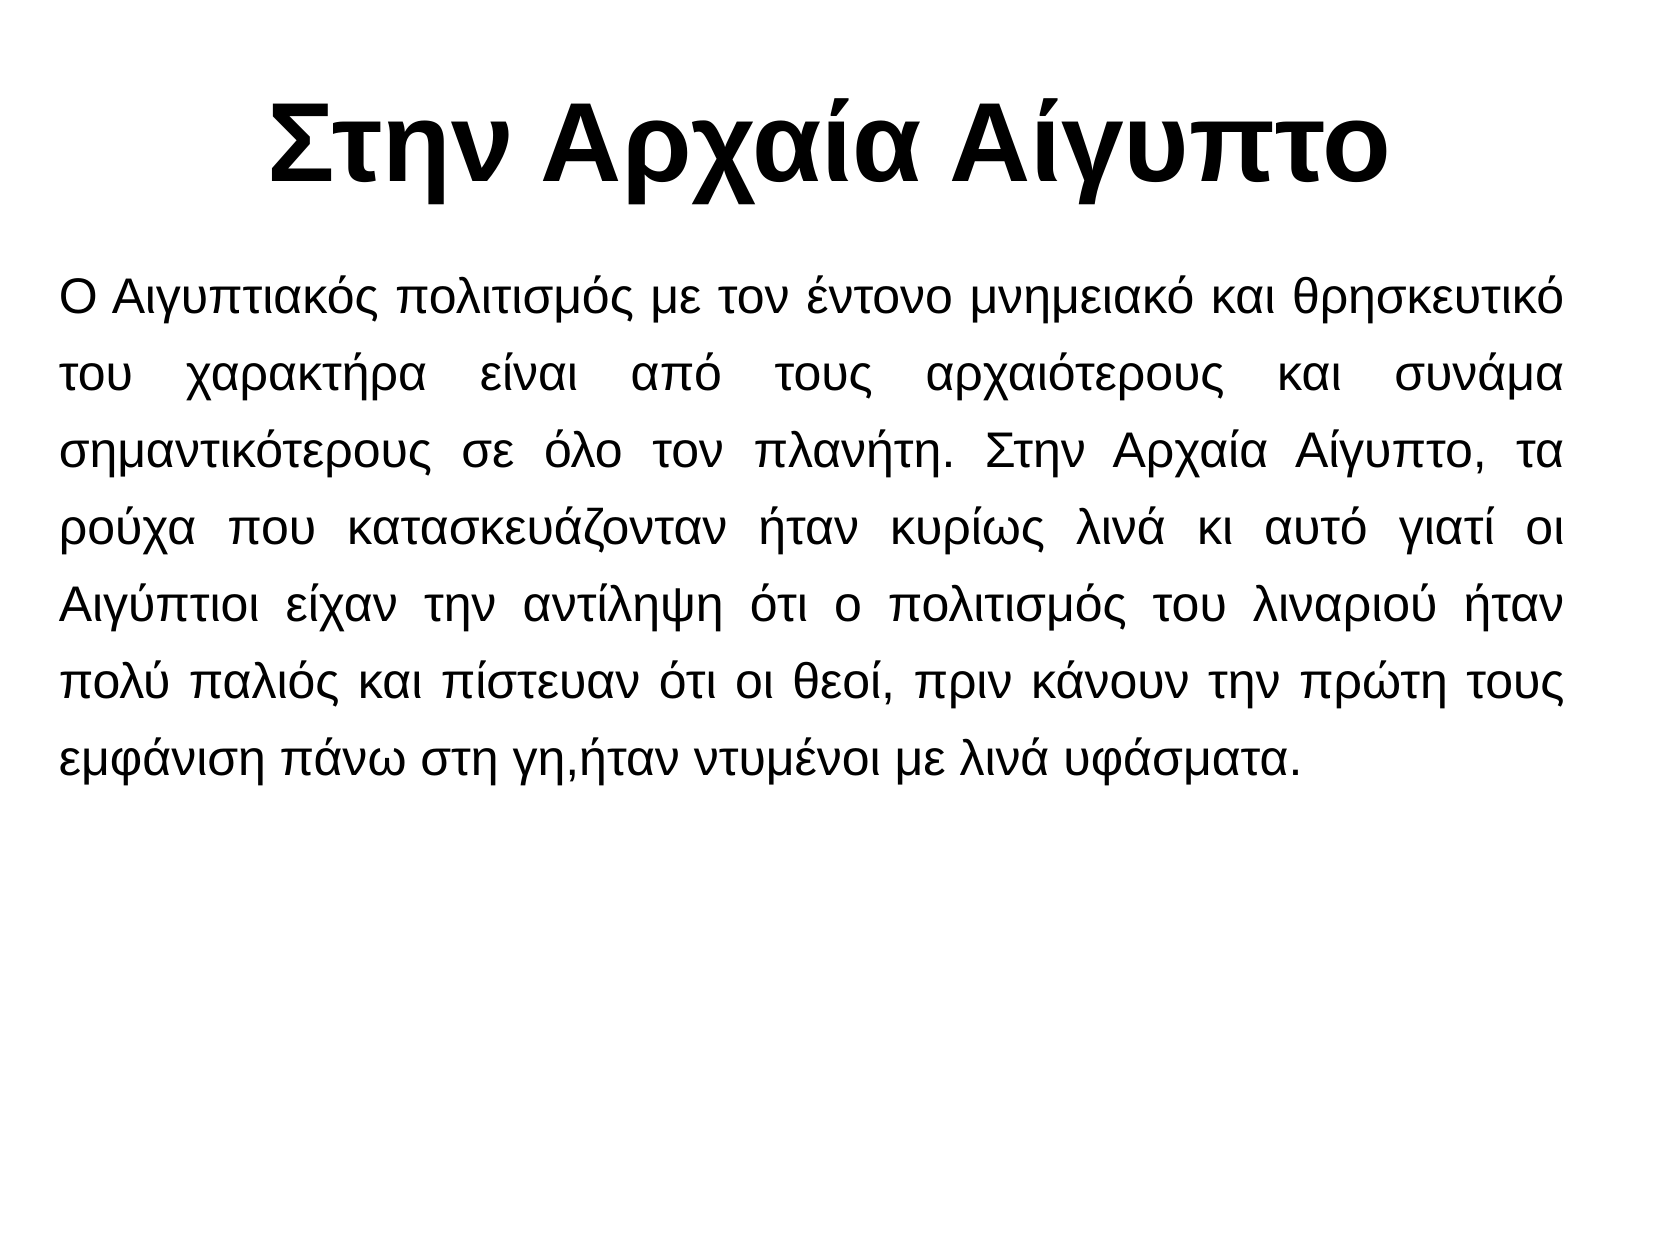

# Στην Αρχαία Αίγυπτο
Ο Αιγυπτιακός πολιτισμός με τον έντονο μνημειακό και θρησκευτικό του χαρακτήρα είναι από τους αρχαιότερους και συνάμα σημαντικότερους σε όλο τον πλανήτη. Στην Αρχαία Αίγυπτο, τα ρούχα που κατασκευάζονταν ήταν κυρίως λινά κι αυτό γιατί οι Αιγύπτιοι είχαν την αντίληψη ότι ο πολιτισμός του λιναριού ήταν πολύ παλιός και πίστευαν ότι οι θεοί, πριν κάνουν την πρώτη τους εμφάνιση πάνω στη γη,ήταν ντυμένοι με λινά υφάσματα.